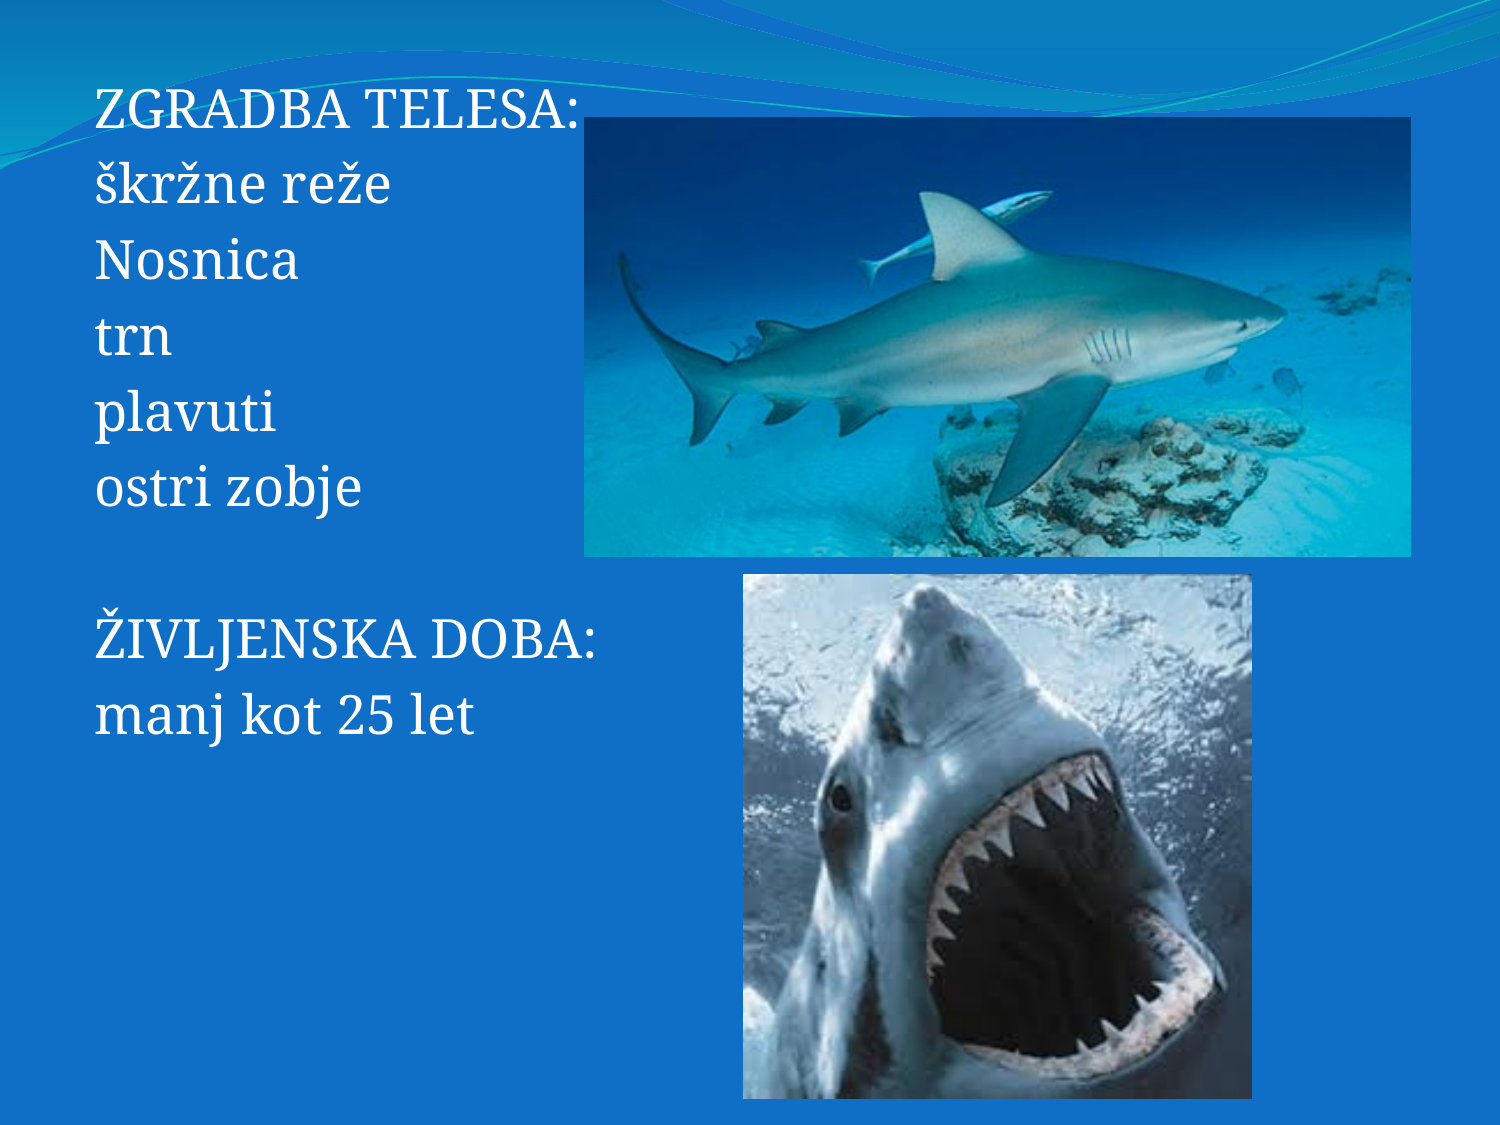

# ZGRADBA TELESA:
škržne reže
Nosnica
trn
plavuti
ostri zobje
ŽIVLJENSKA DOBA:
manj kot 25 let